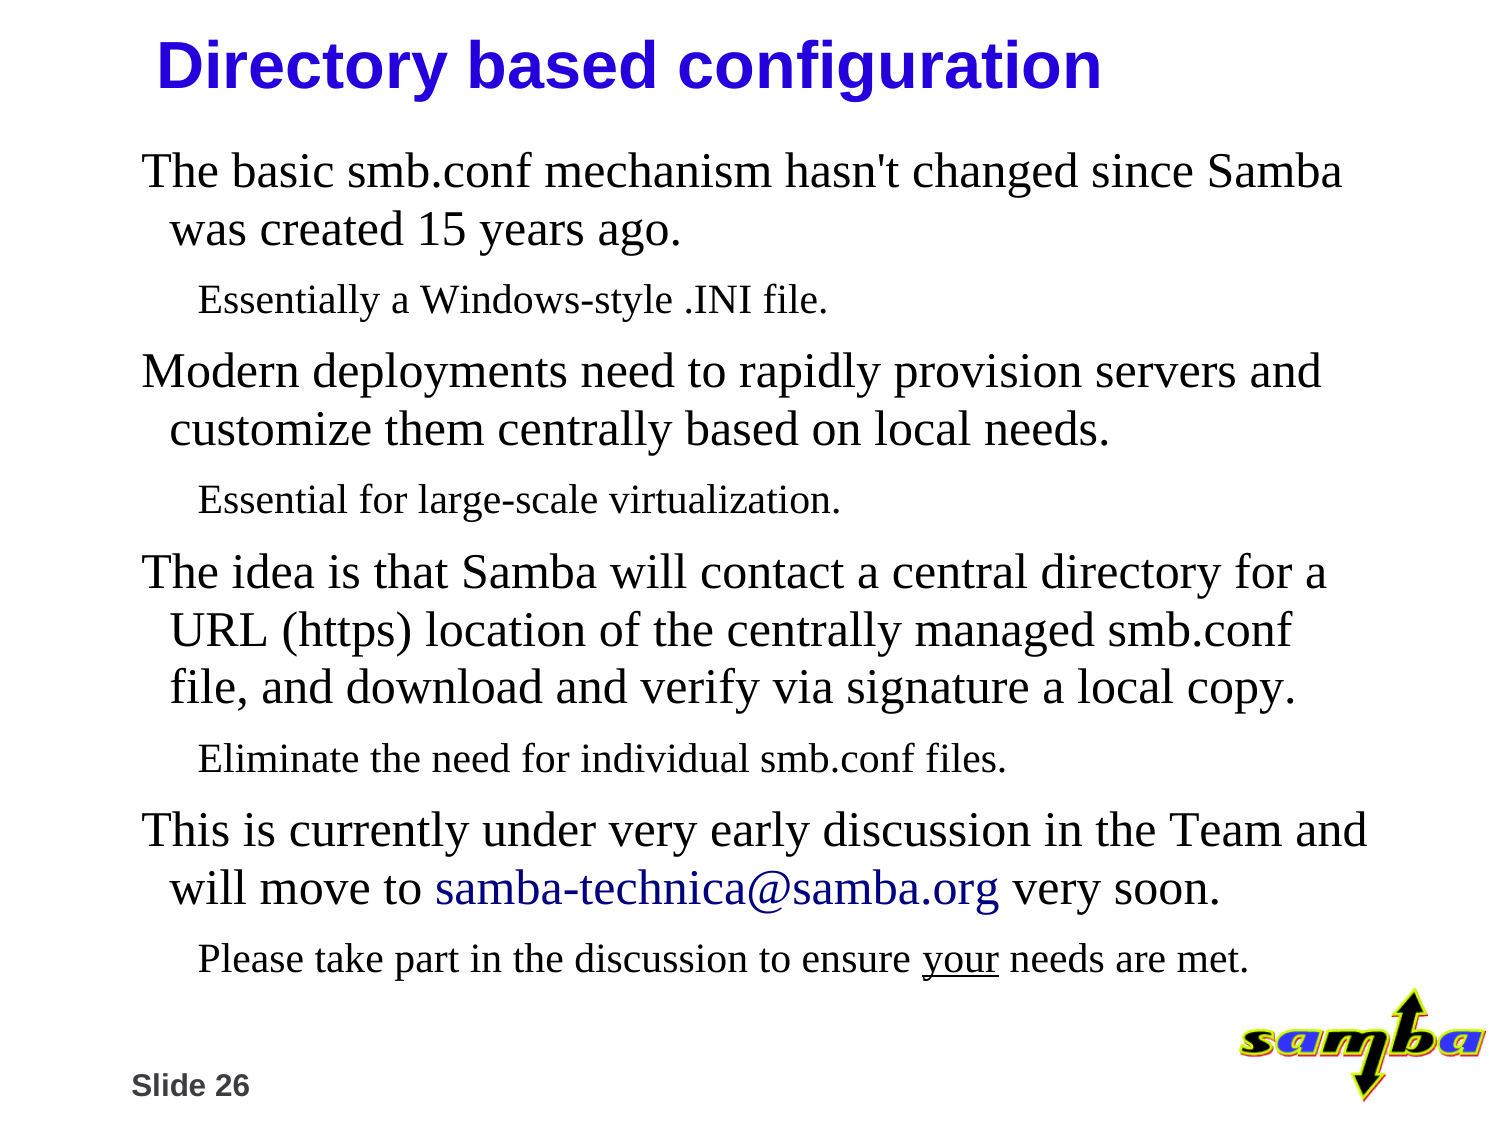

# Directory based configuration
The basic smb.conf mechanism hasn't changed since Samba was created 15 years ago.
Essentially a Windows-style .INI file.
Modern deployments need to rapidly provision servers and customize them centrally based on local needs.
Essential for large-scale virtualization.
The idea is that Samba will contact a central directory for a URL (https) location of the centrally managed smb.conf file, and download and verify via signature a local copy.
Eliminate the need for individual smb.conf files.
This is currently under very early discussion in the Team and will move to samba-technica@samba.org very soon.
Please take part in the discussion to ensure your needs are met.